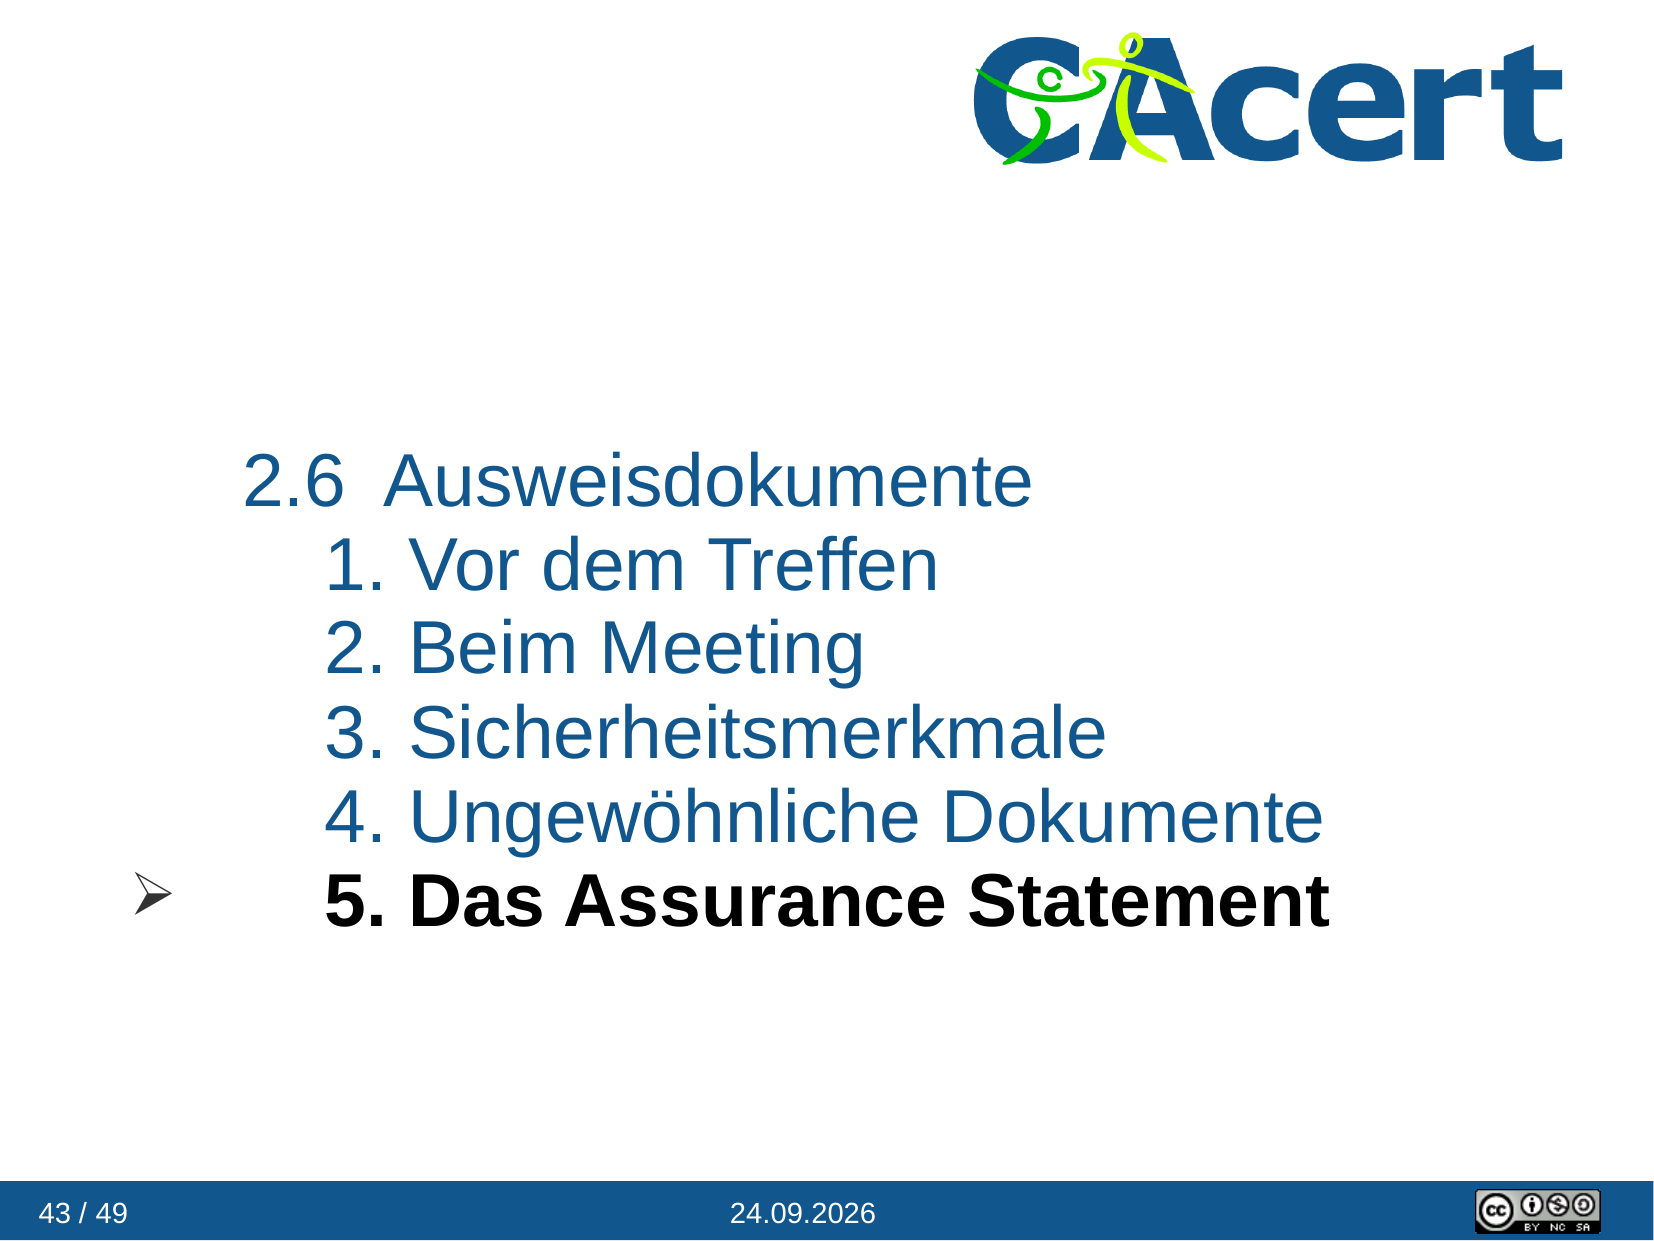

# 2.6 Ausweisdokumente
 1. Vor dem Treffen
 2. Beim Meeting
 3. Sicherheitsmerkmale
 4. Ungewöhnliche Dokumente
 5. Das Assurance Statement